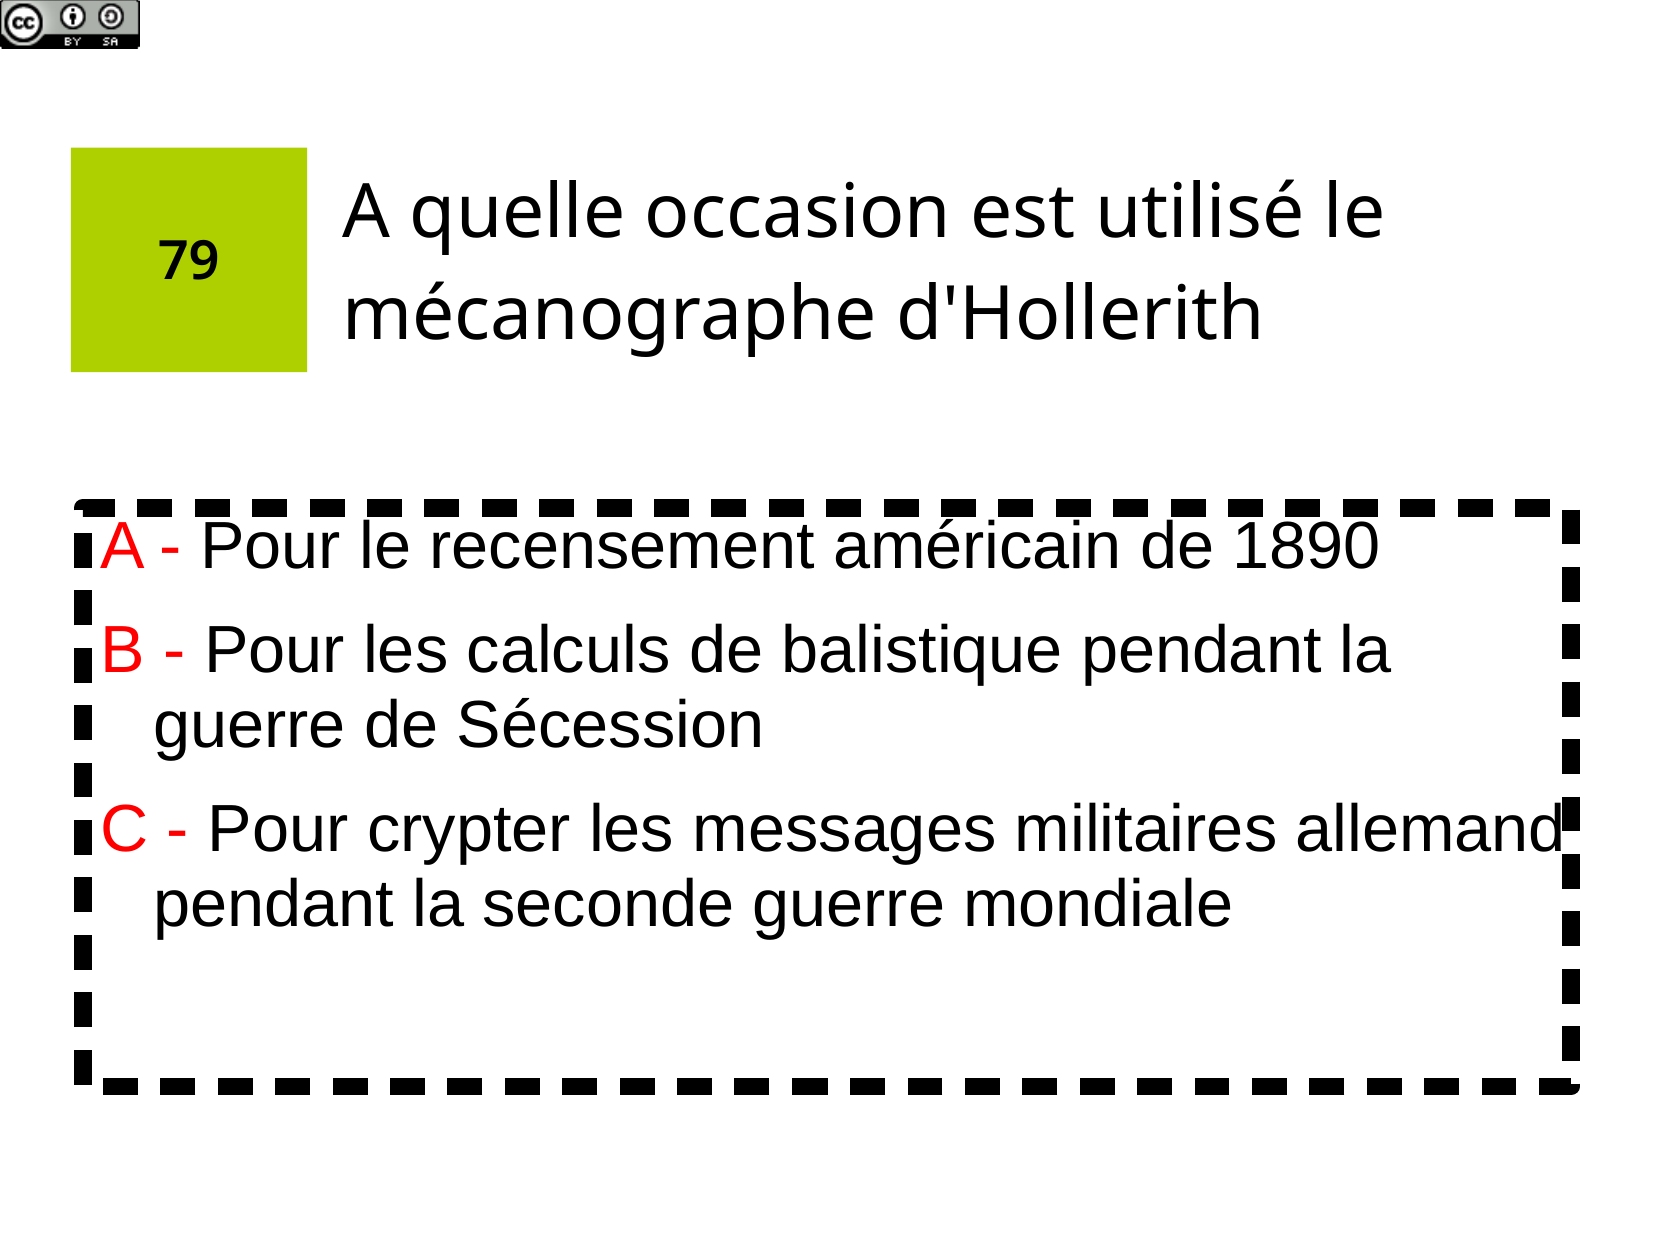

# A quelle occasion est utilisé le mécanographe d'Hollerith
79
Pour le recensement américain de 1890
Pour les calculs de balistique pendant la guerre de Sécession
Pour crypter les messages militaires allemand pendant la seconde guerre mondiale